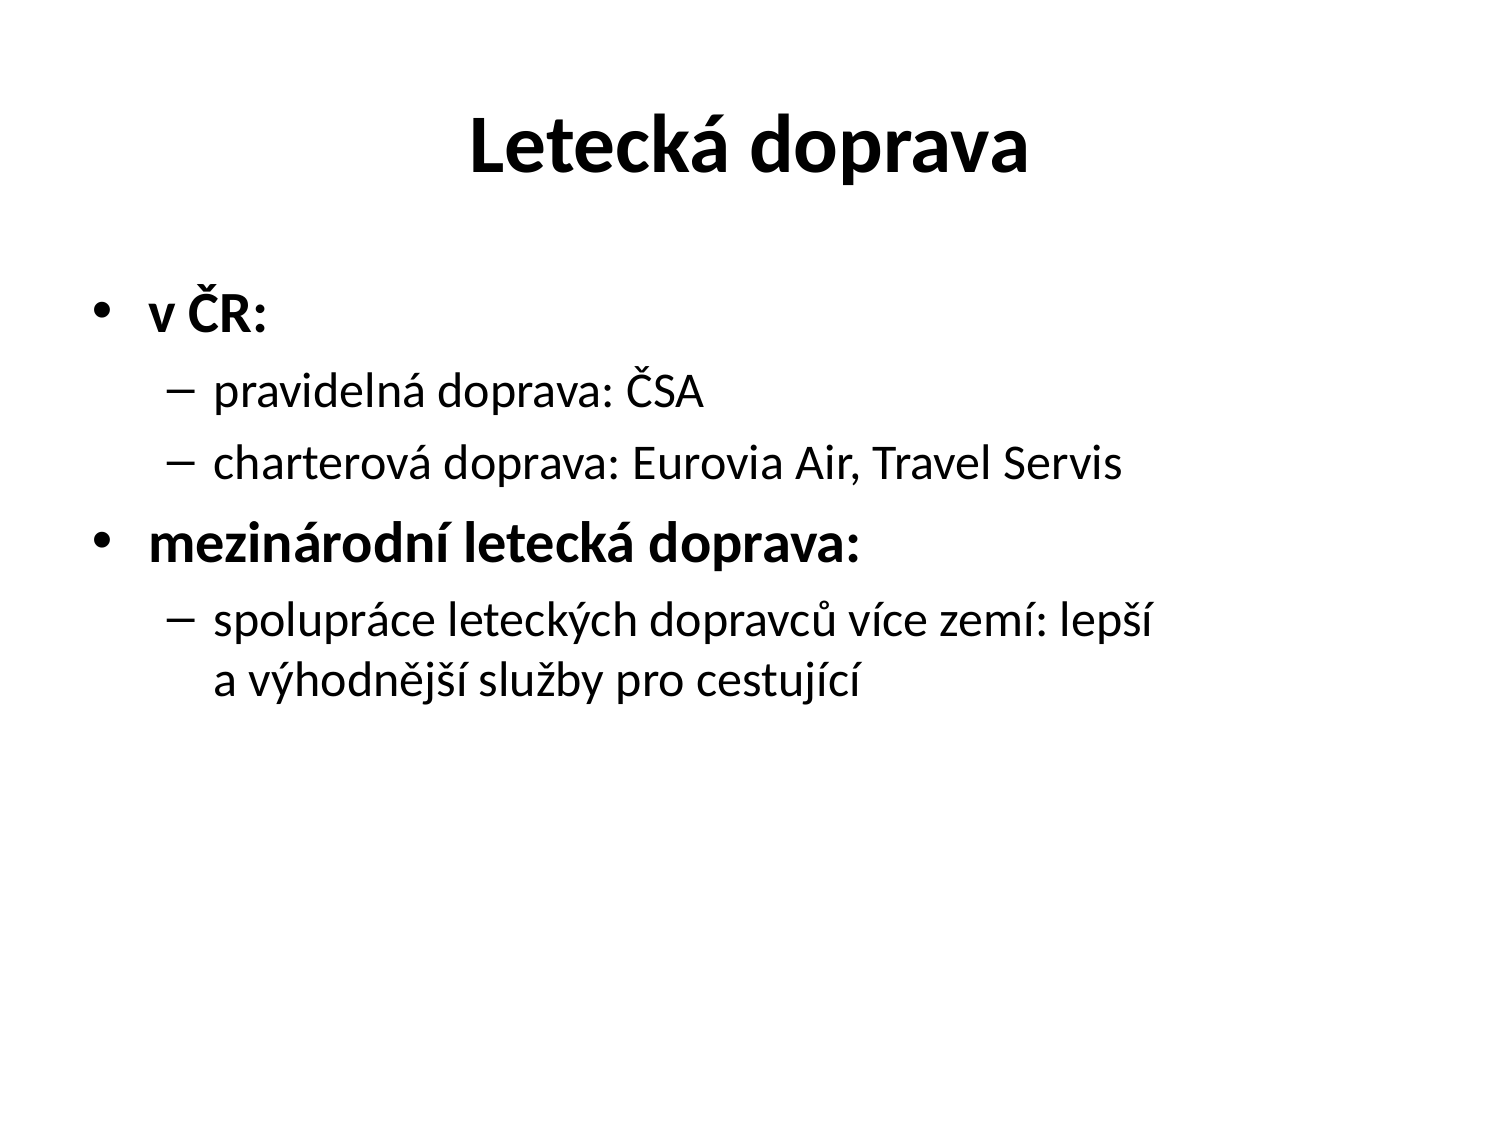

# Letecká doprava
v ČR:
pravidelná doprava: ČSA
charterová doprava: Eurovia Air, Travel Servis
mezinárodní letecká doprava:
spolupráce leteckých dopravců více zemí: lepší
a výhodnější služby pro cestující